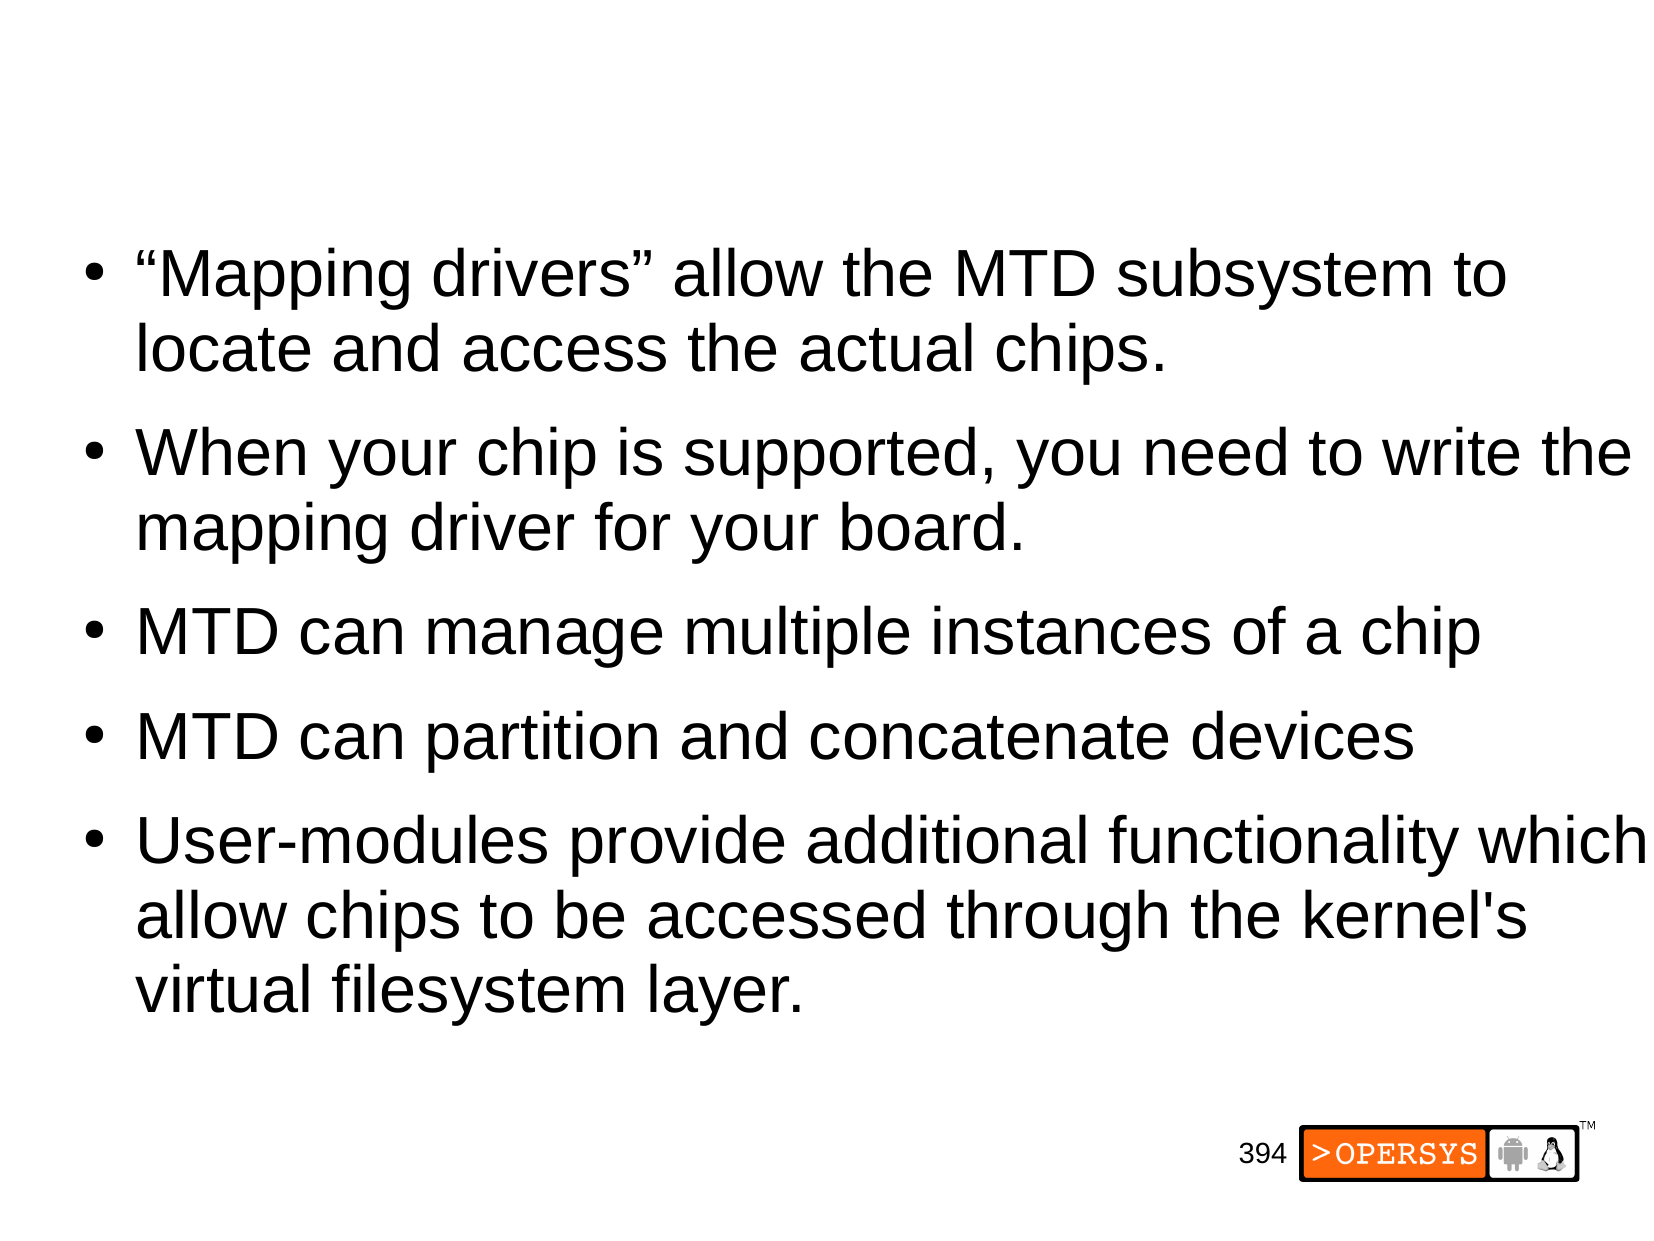

# “Mapping drivers” allow the MTD subsystem to locate and access the actual chips.
When your chip is supported, you need to write the mapping driver for your board.
MTD can manage multiple instances of a chip
MTD can partition and concatenate devices
User-modules provide additional functionality which allow chips to be accessed through the kernel's virtual filesystem layer.